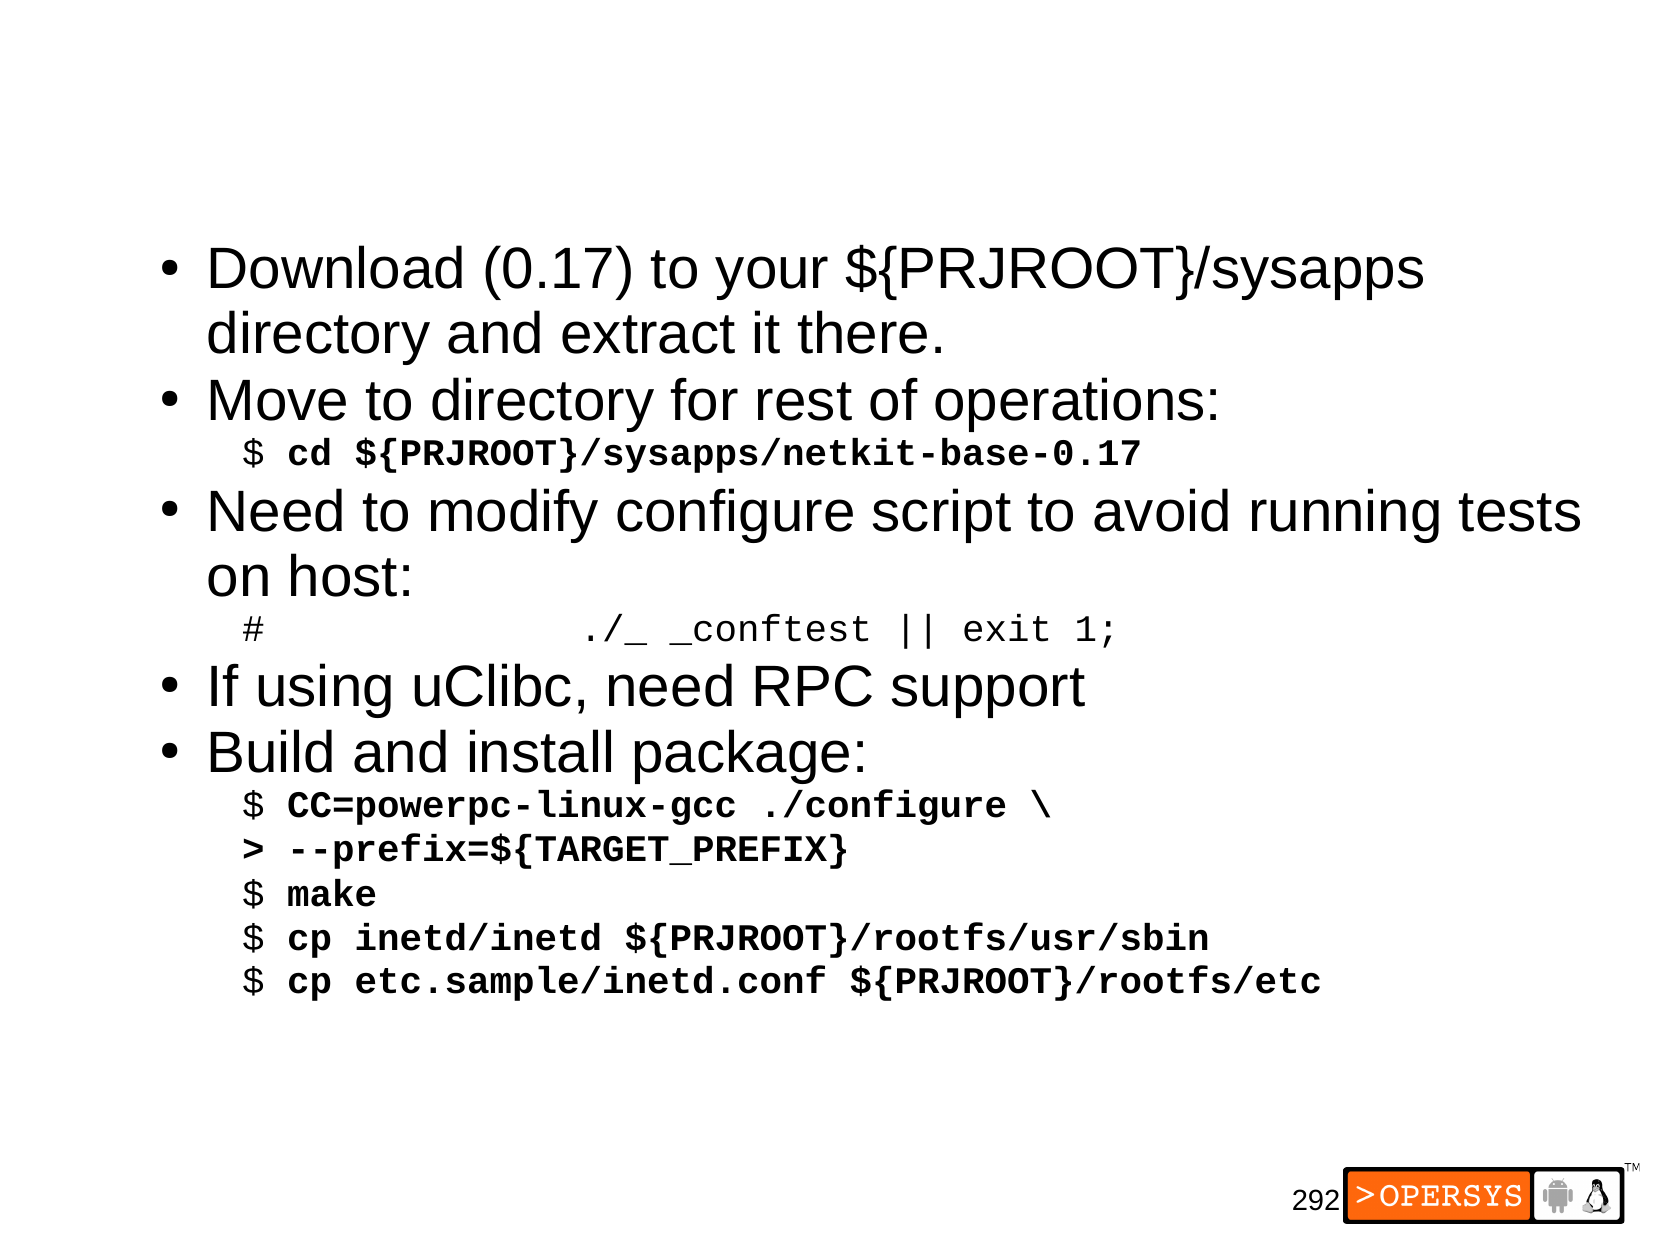

# Download (0.17) to your ${PRJROOT}/sysapps directory and extract it there.
Move to directory for rest of operations:
$ cd ${PRJROOT}/sysapps/netkit-base-0.17
Need to modify configure script to avoid running tests on host:
# ./_ _conftest || exit 1;
If using uClibc, need RPC support
Build and install package:
$ CC=powerpc-linux-gcc ./configure \
> --prefix=${TARGET_PREFIX}
$ make
$ cp inetd/inetd ${PRJROOT}/rootfs/usr/sbin
$ cp etc.sample/inetd.conf ${PRJROOT}/rootfs/etc